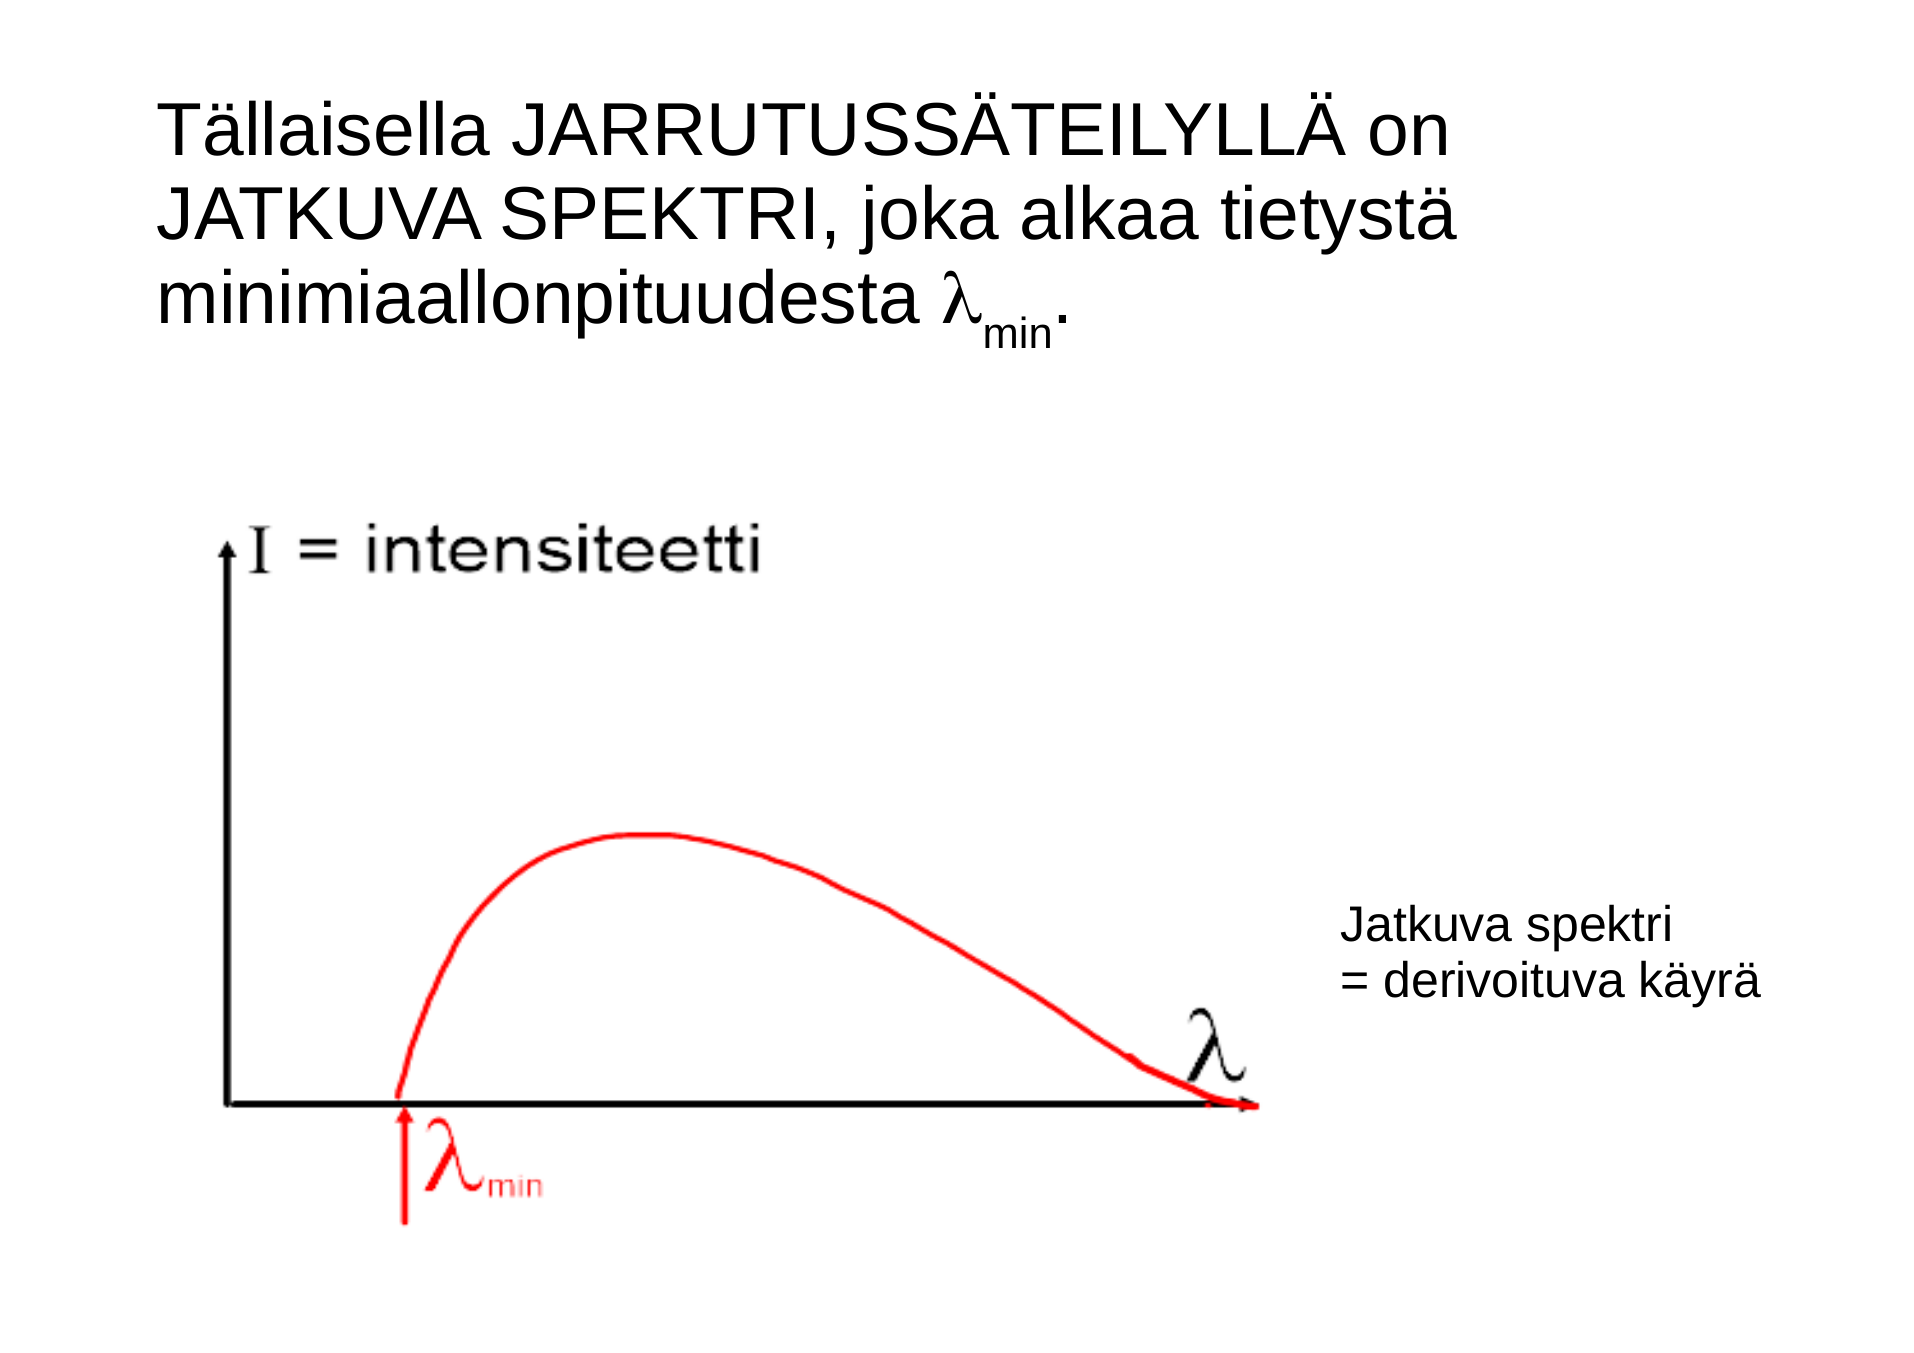

Tällaisella JARRUTUSSÄTEILYLLÄ on JATKUVA SPEKTRI, joka alkaa tietystä minimiaallonpituudesta lmin.
Jatkuva spektri
= derivoituva käyrä